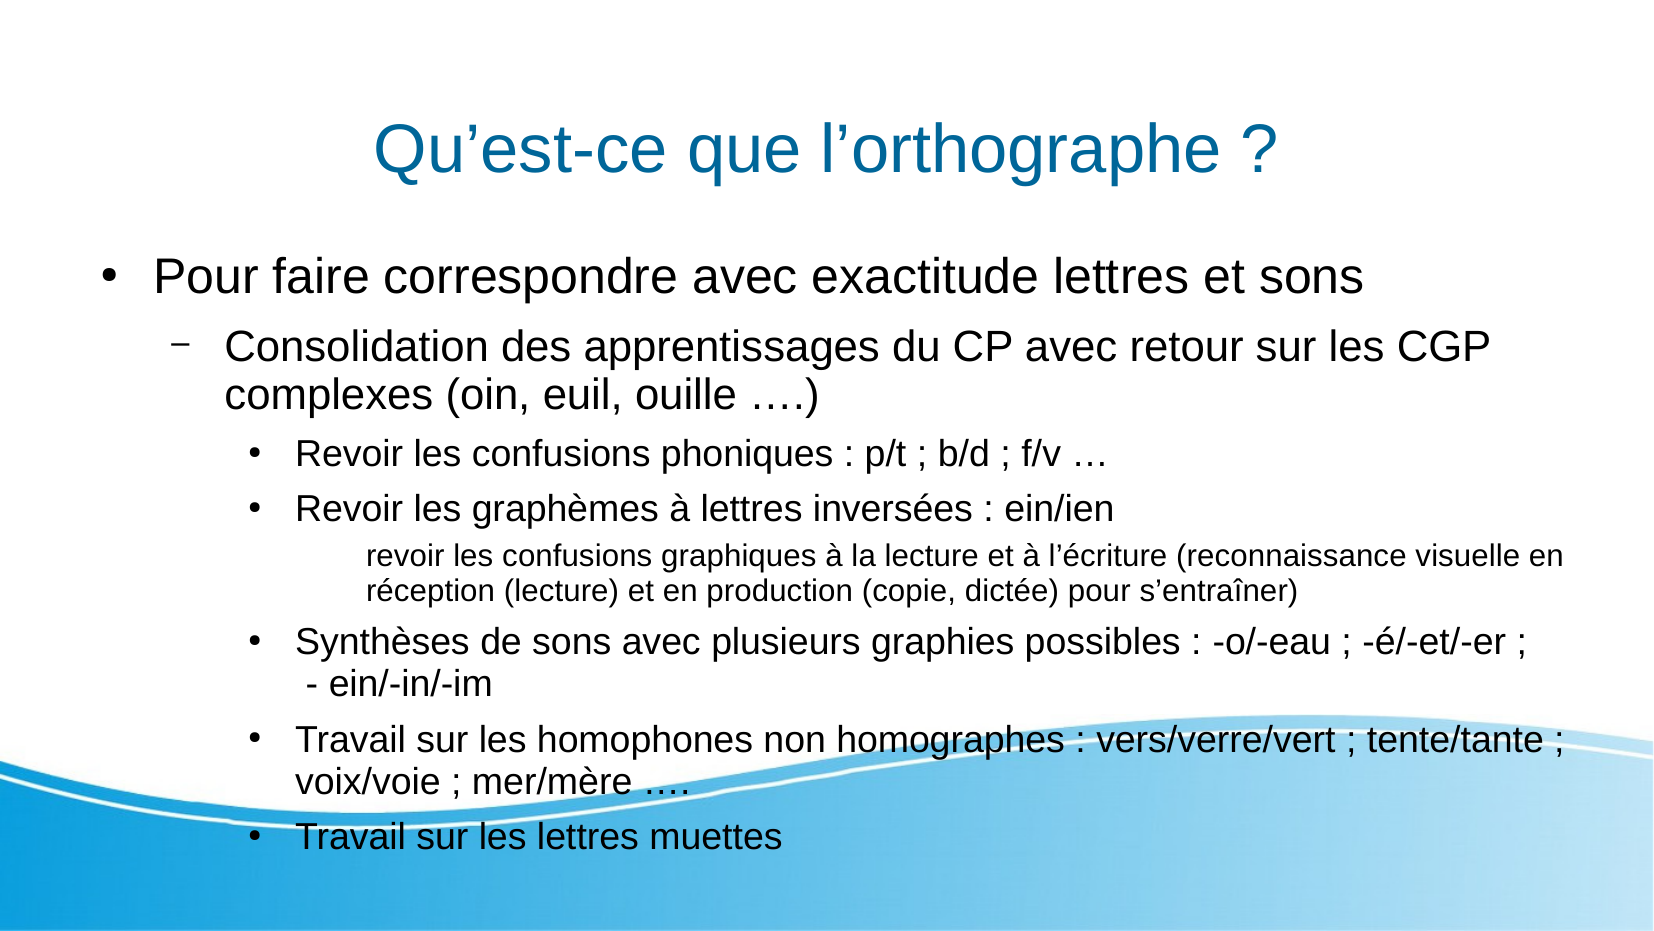

# Qu’est-ce que l’orthographe ?
Pour faire correspondre avec exactitude lettres et sons
Consolidation des apprentissages du CP avec retour sur les CGP complexes (oin, euil, ouille ….)
Revoir les confusions phoniques : p/t ; b/d ; f/v …
Revoir les graphèmes à lettres inversées : ein/ien
revoir les confusions graphiques à la lecture et à l’écriture (reconnaissance visuelle en réception (lecture) et en production (copie, dictée) pour s’entraîner)
Synthèses de sons avec plusieurs graphies possibles : -o/-eau ; -é/-et/-er ; - ein/-in/-im
Travail sur les homophones non homographes : vers/verre/vert ; tente/tante ; voix/voie ; mer/mère ….
Travail sur les lettres muettes